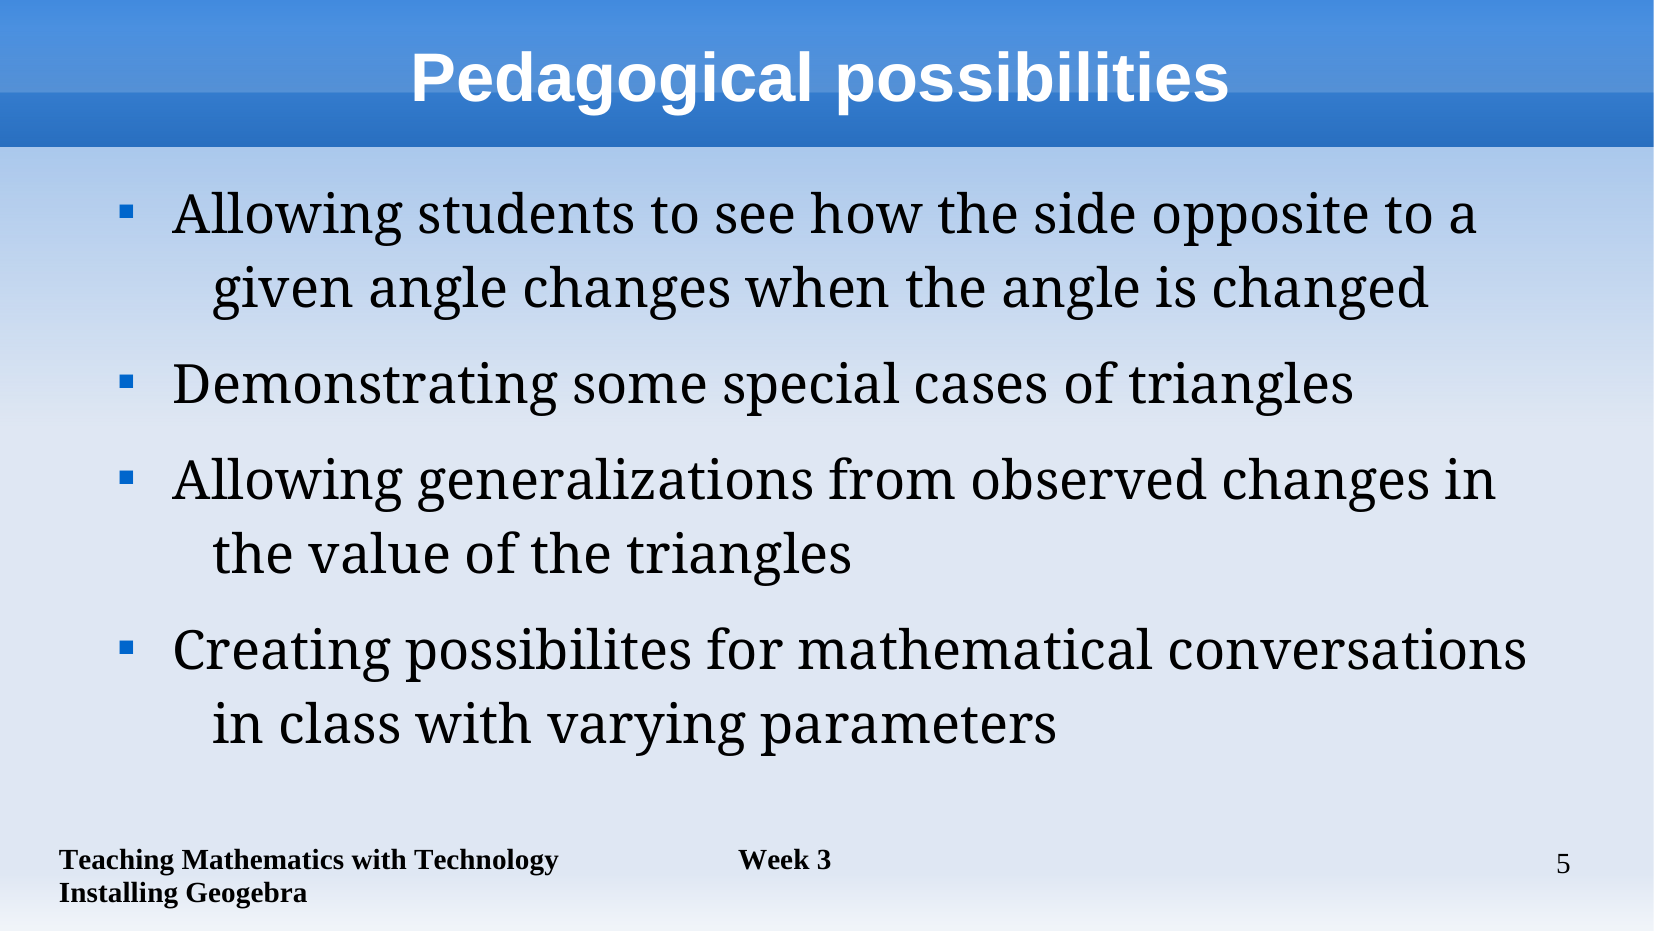

# Pedagogical possibilities
Allowing students to see how the side opposite to a given angle changes when the angle is changed
Demonstrating some special cases of triangles
Allowing generalizations from observed changes in the value of the triangles
Creating possibilites for mathematical conversations in class with varying parameters
5